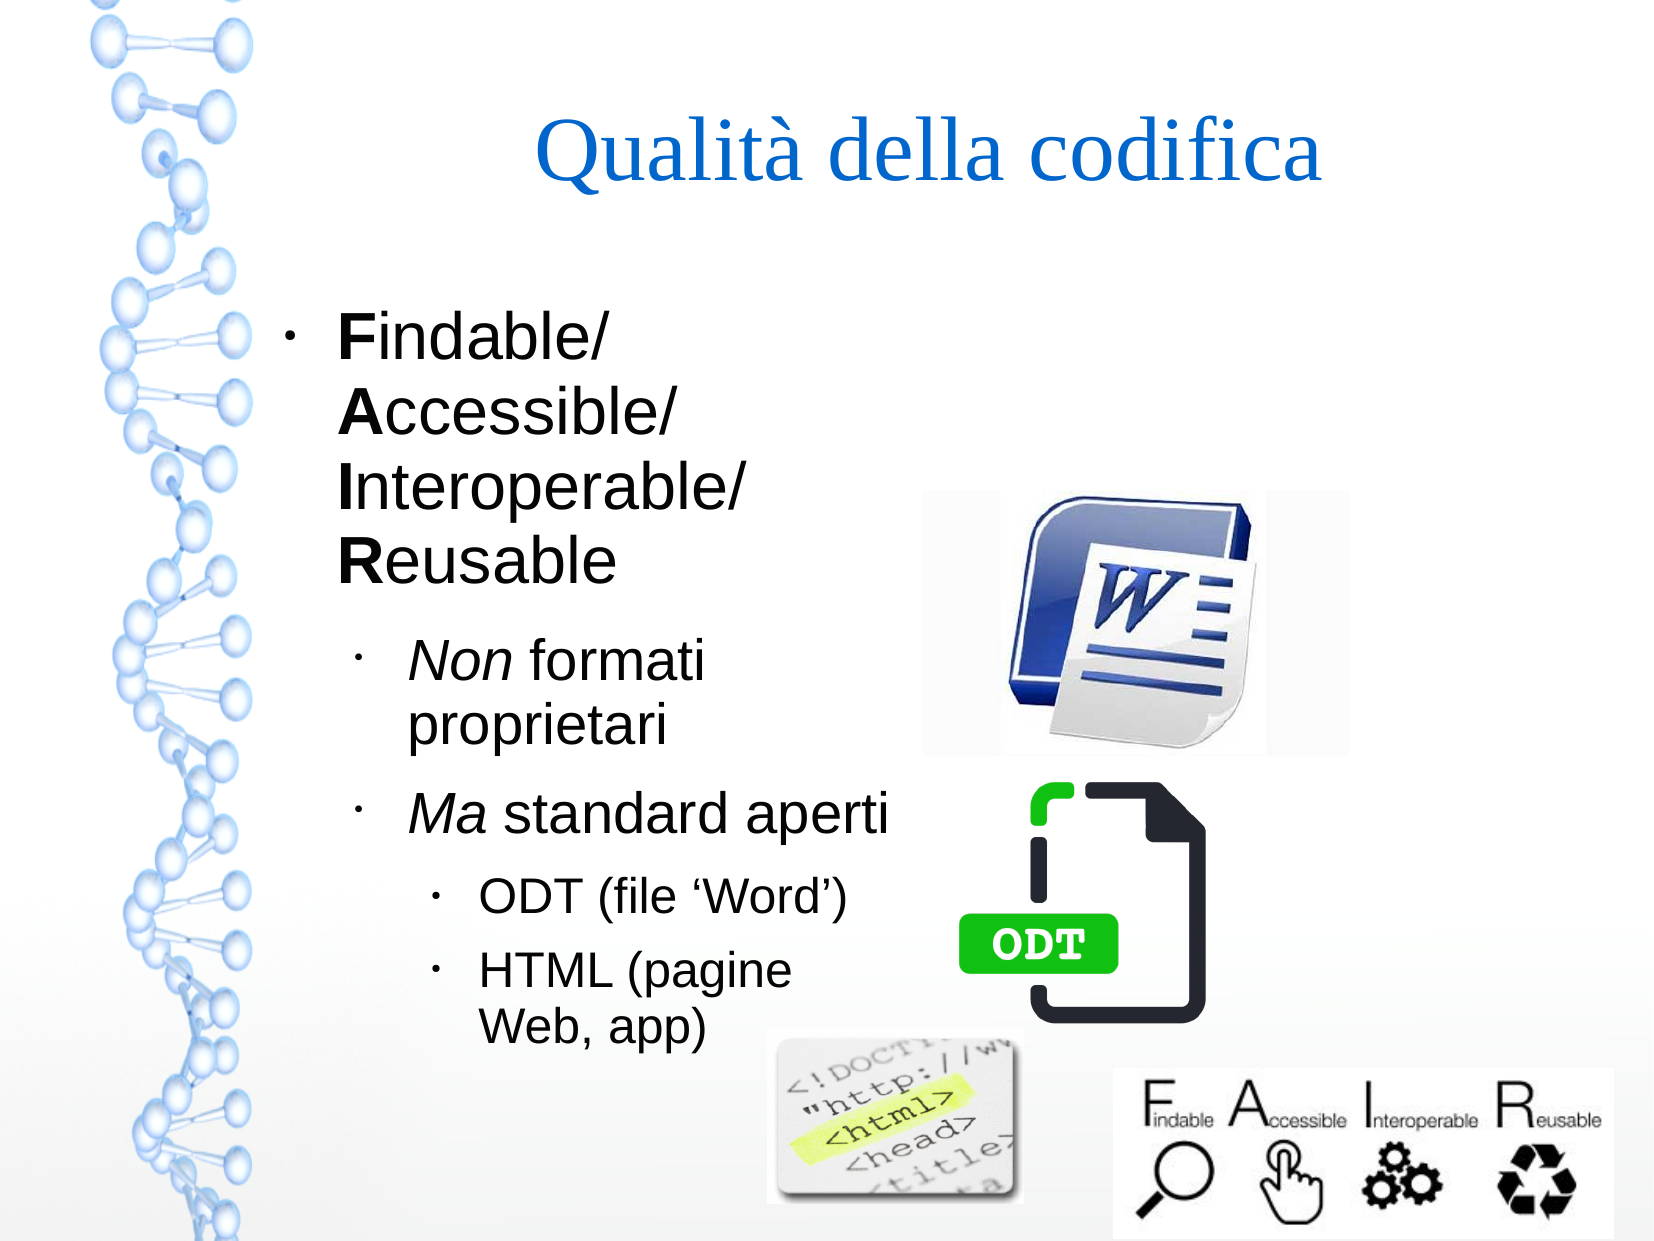

Qualità della codifica
# Findable/Accessible/Interoperable/Reusable
Non formati proprietari
Ma standard aperti
ODT (file ‘Word’)
HTML (pagine Web, app)